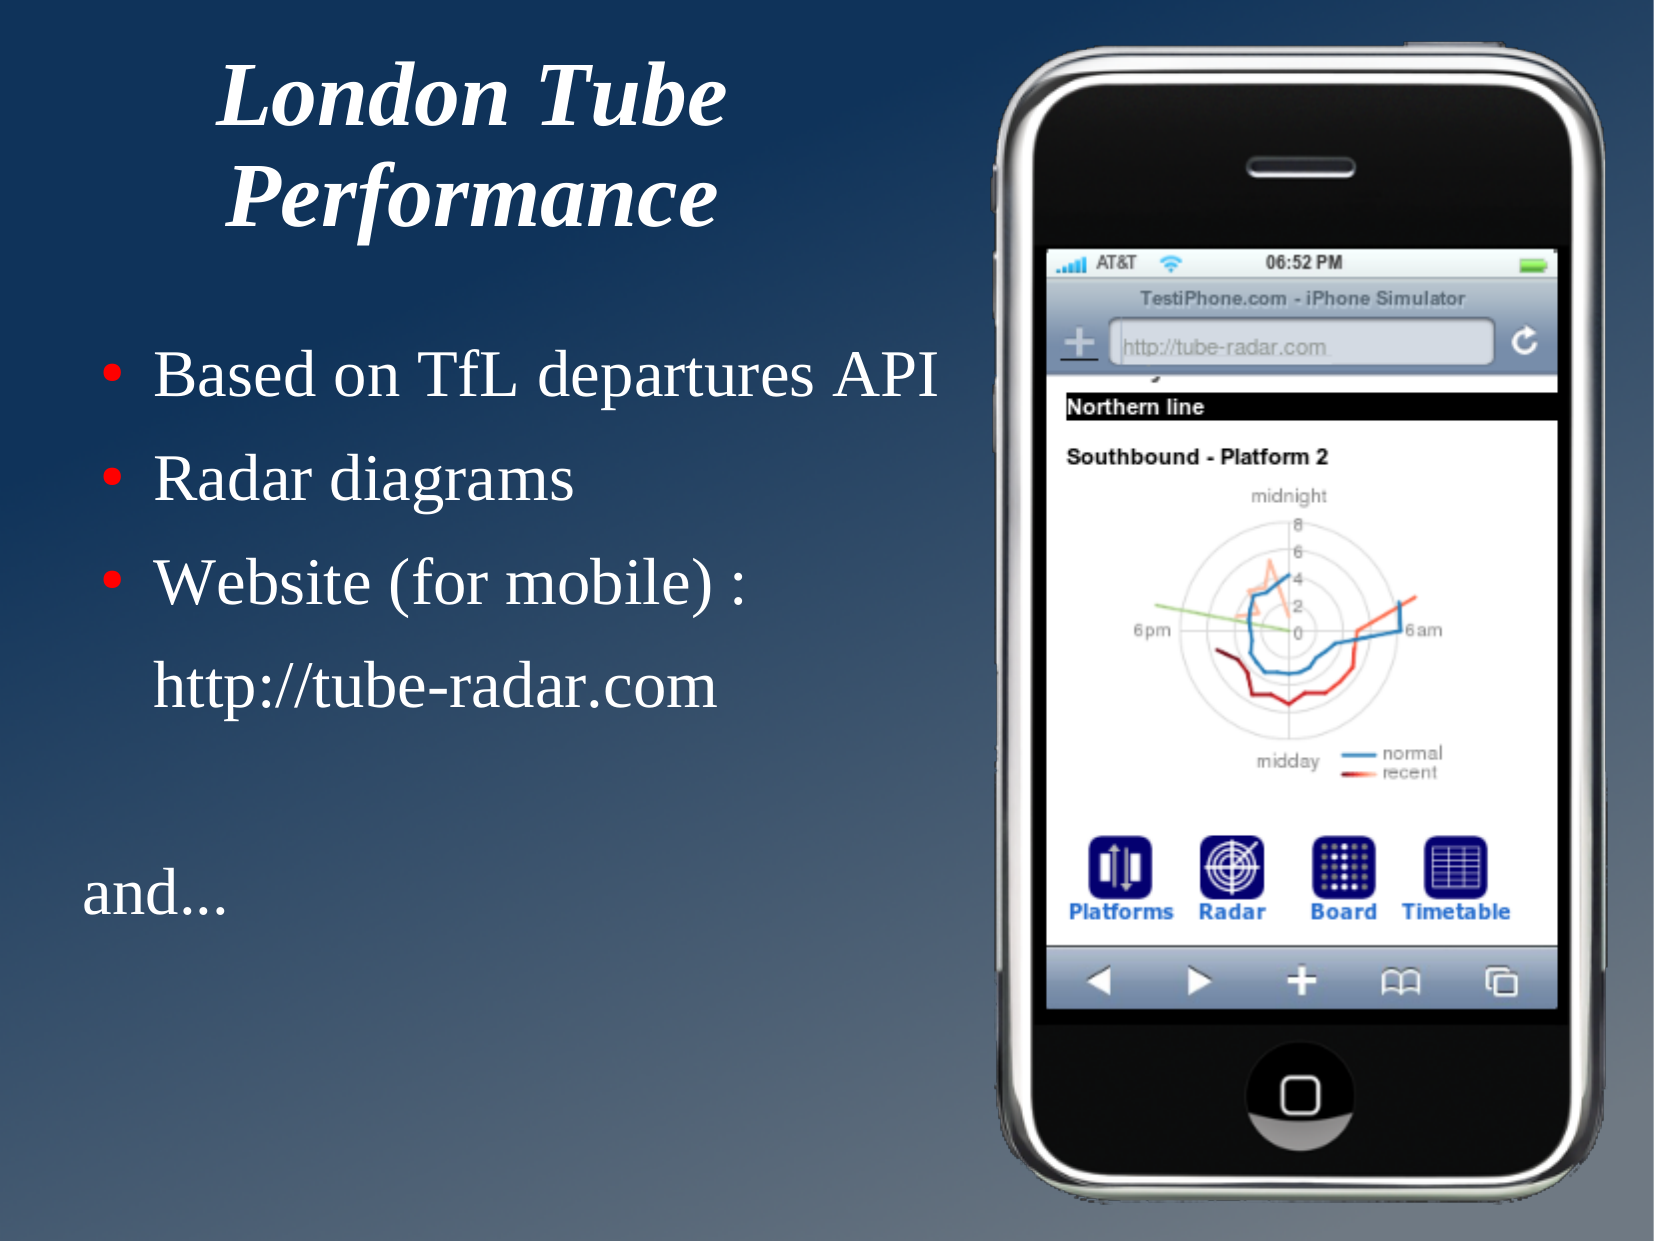

# London Tube Performance
Based on TfL departures API
Radar diagrams
Website (for mobile) :
http://tube-radar.com
and...